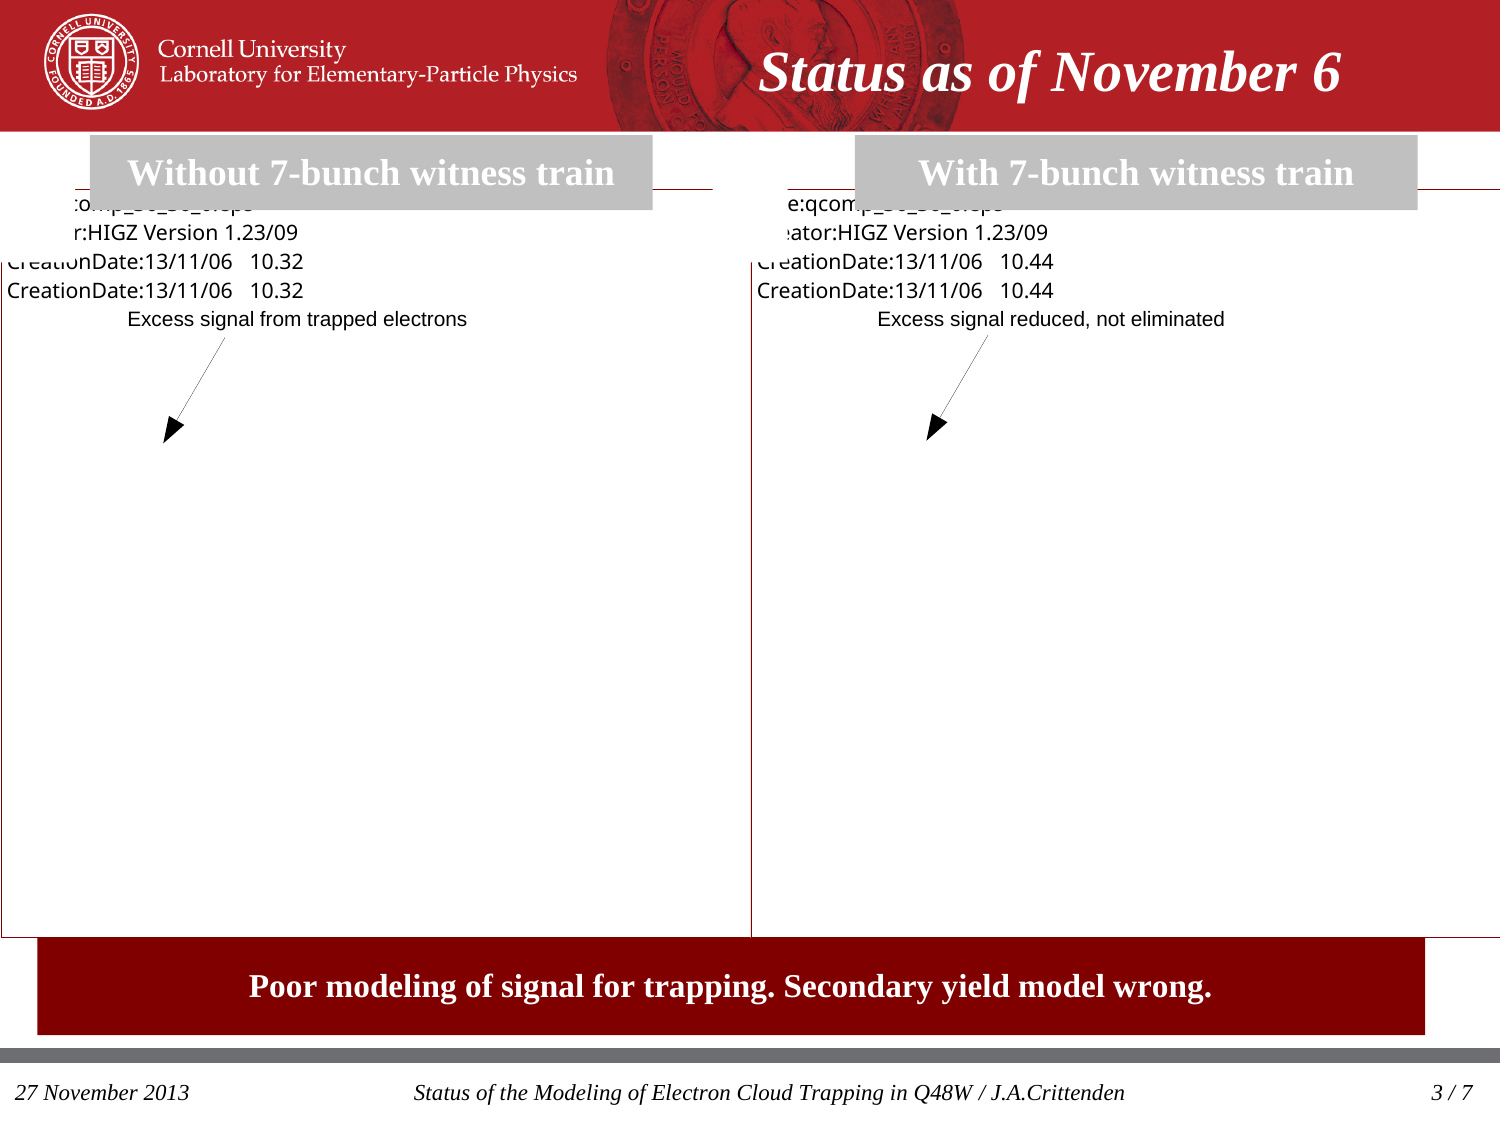

# Status as of November 6
Without 7-bunch witness train
With 7-bunch witness train
Excess signal from trapped electrons
Excess signal reduced, not eliminated
Poor modeling of signal for trapping. Secondary yield model wrong.